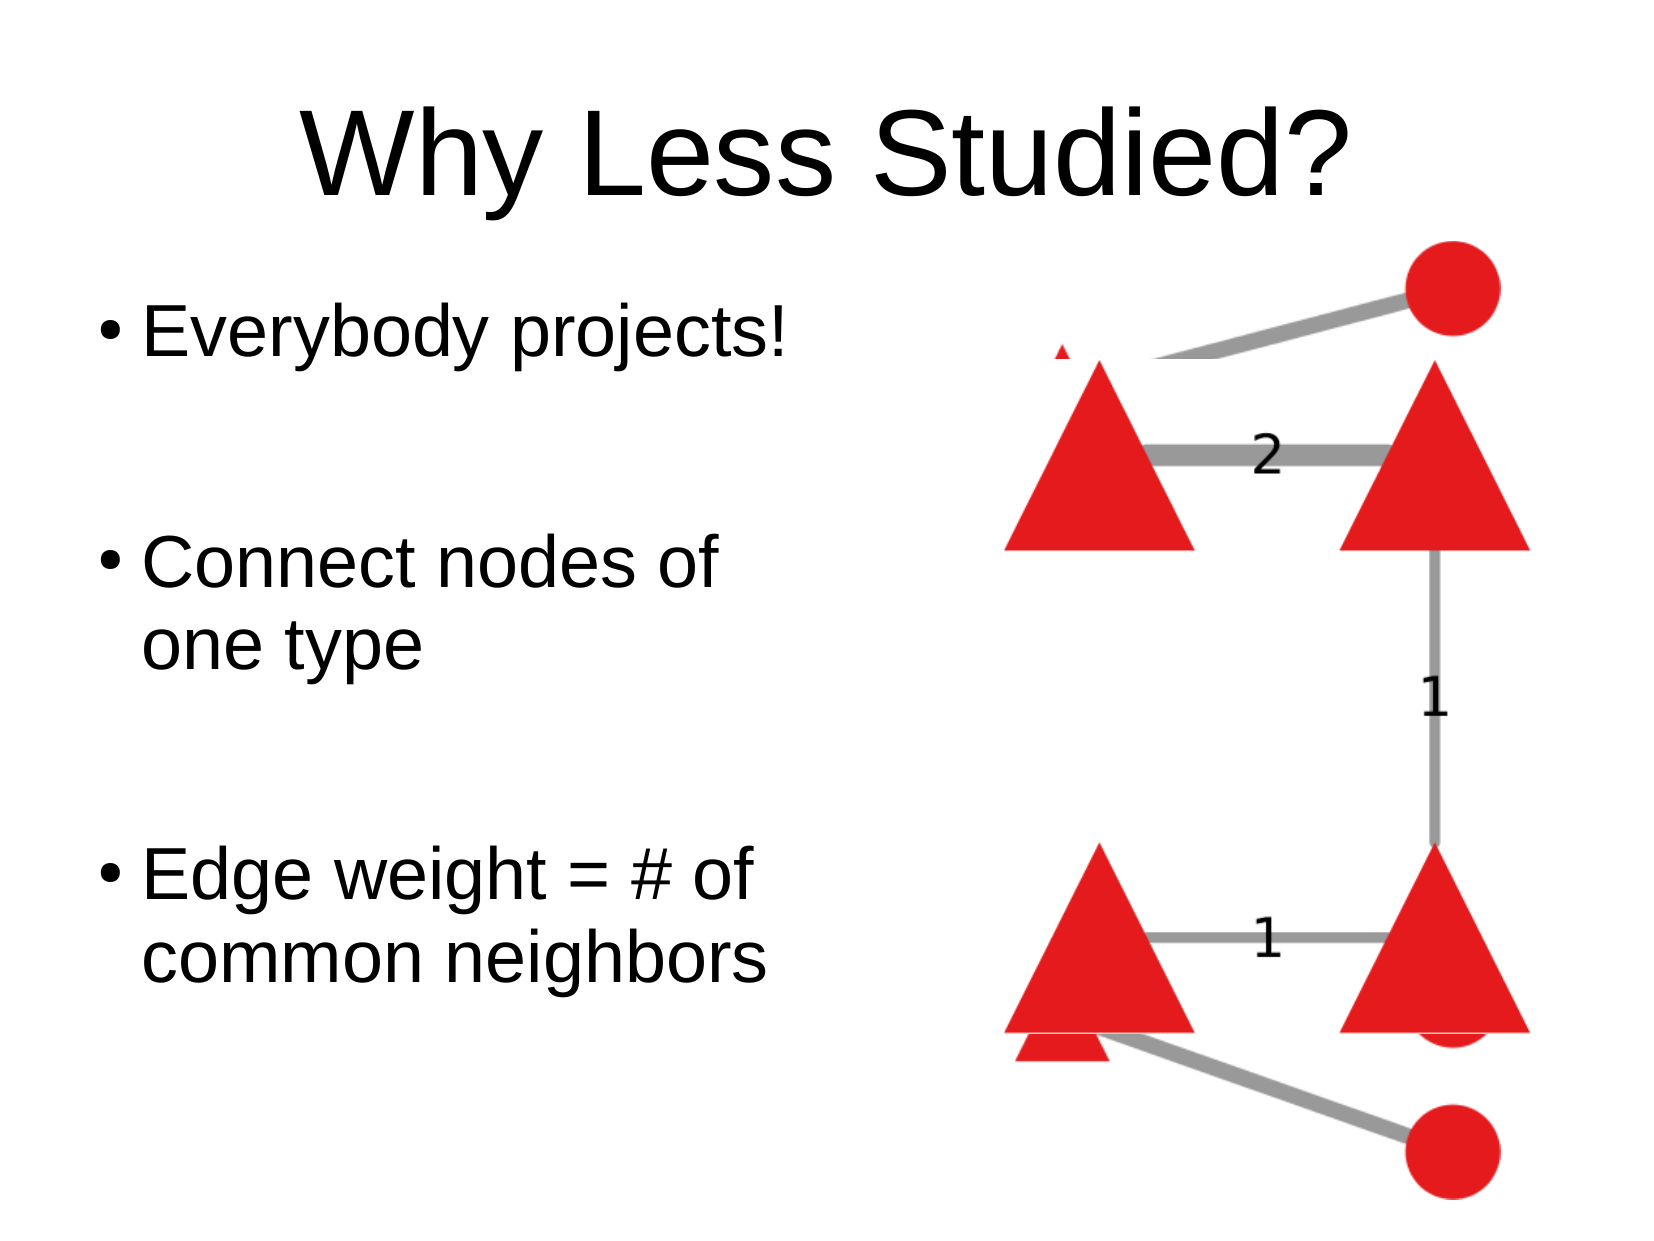

# Why Less Studied?
Everybody projects!
Connect nodes of one type
Edge weight = # of common neighbors